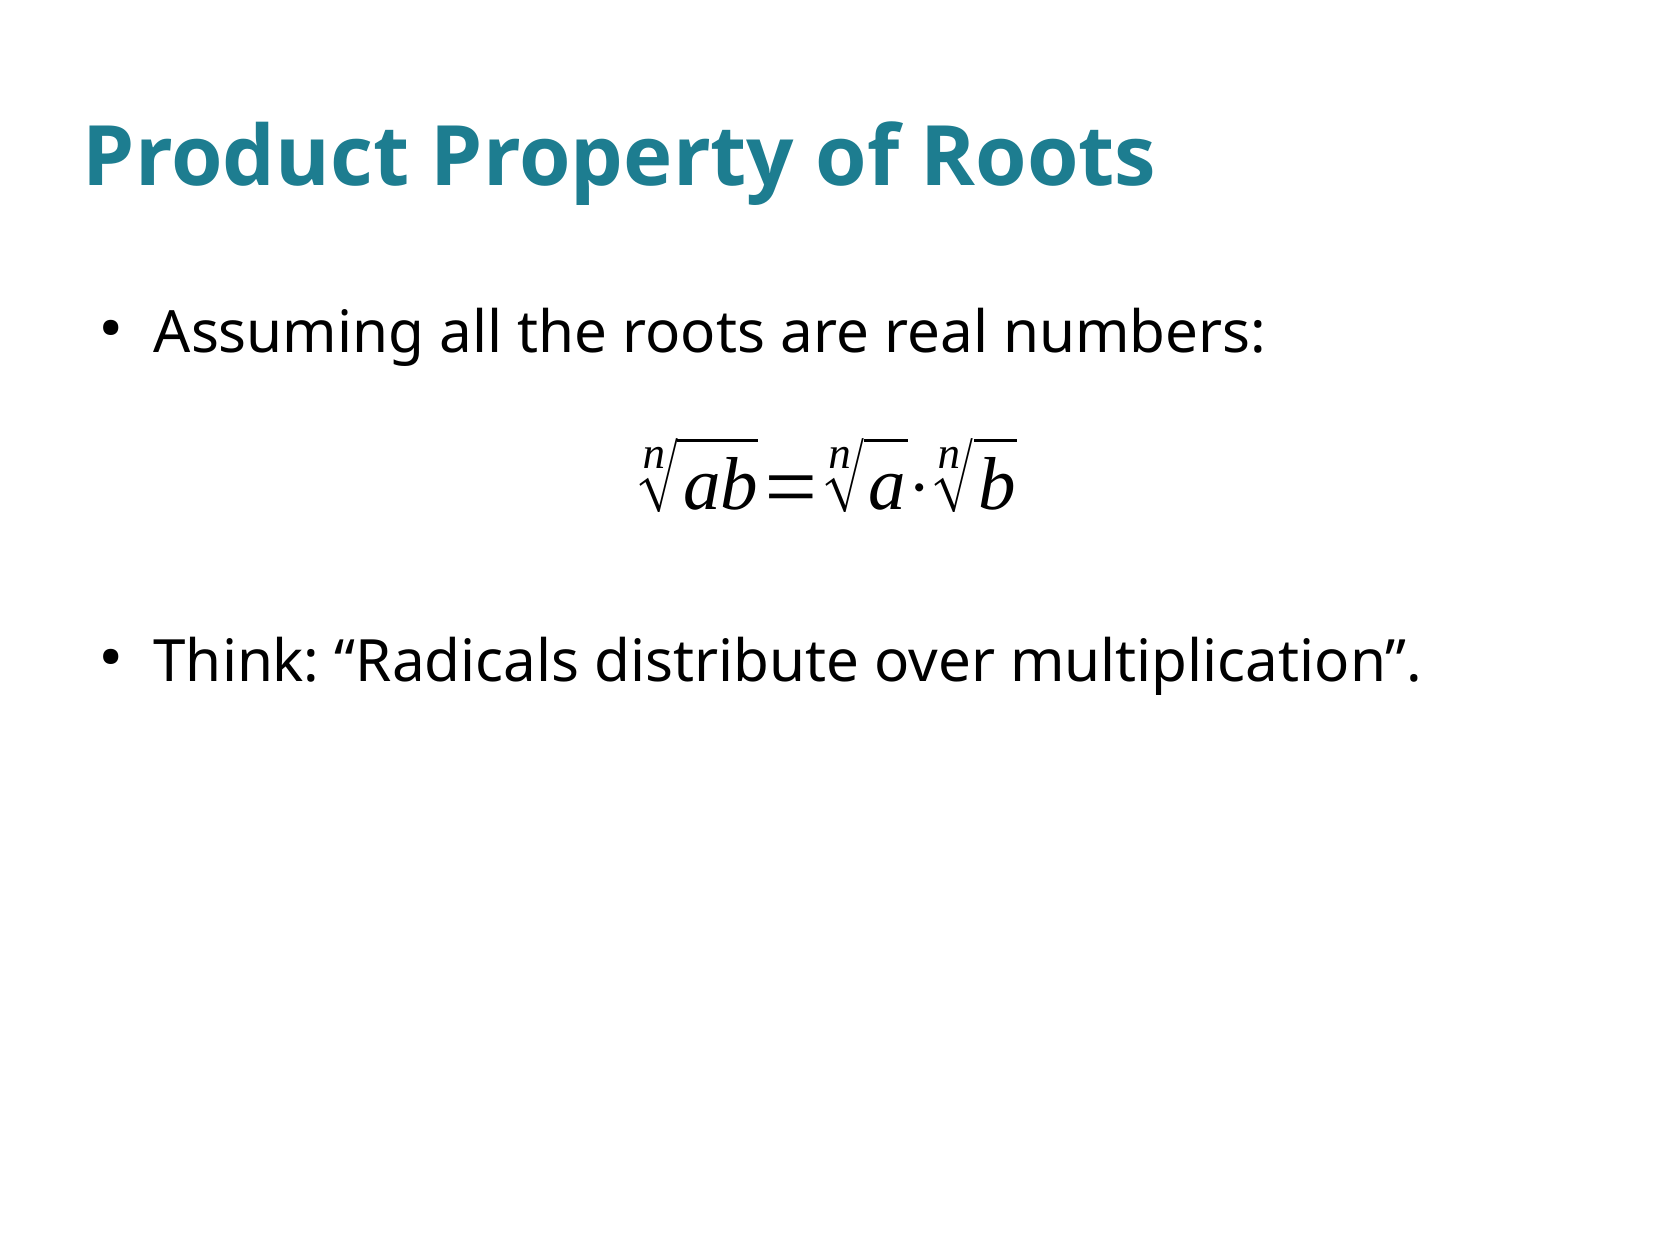

# Product Property of Roots
Assuming all the roots are real numbers:
Think: “Radicals distribute over multiplication”.